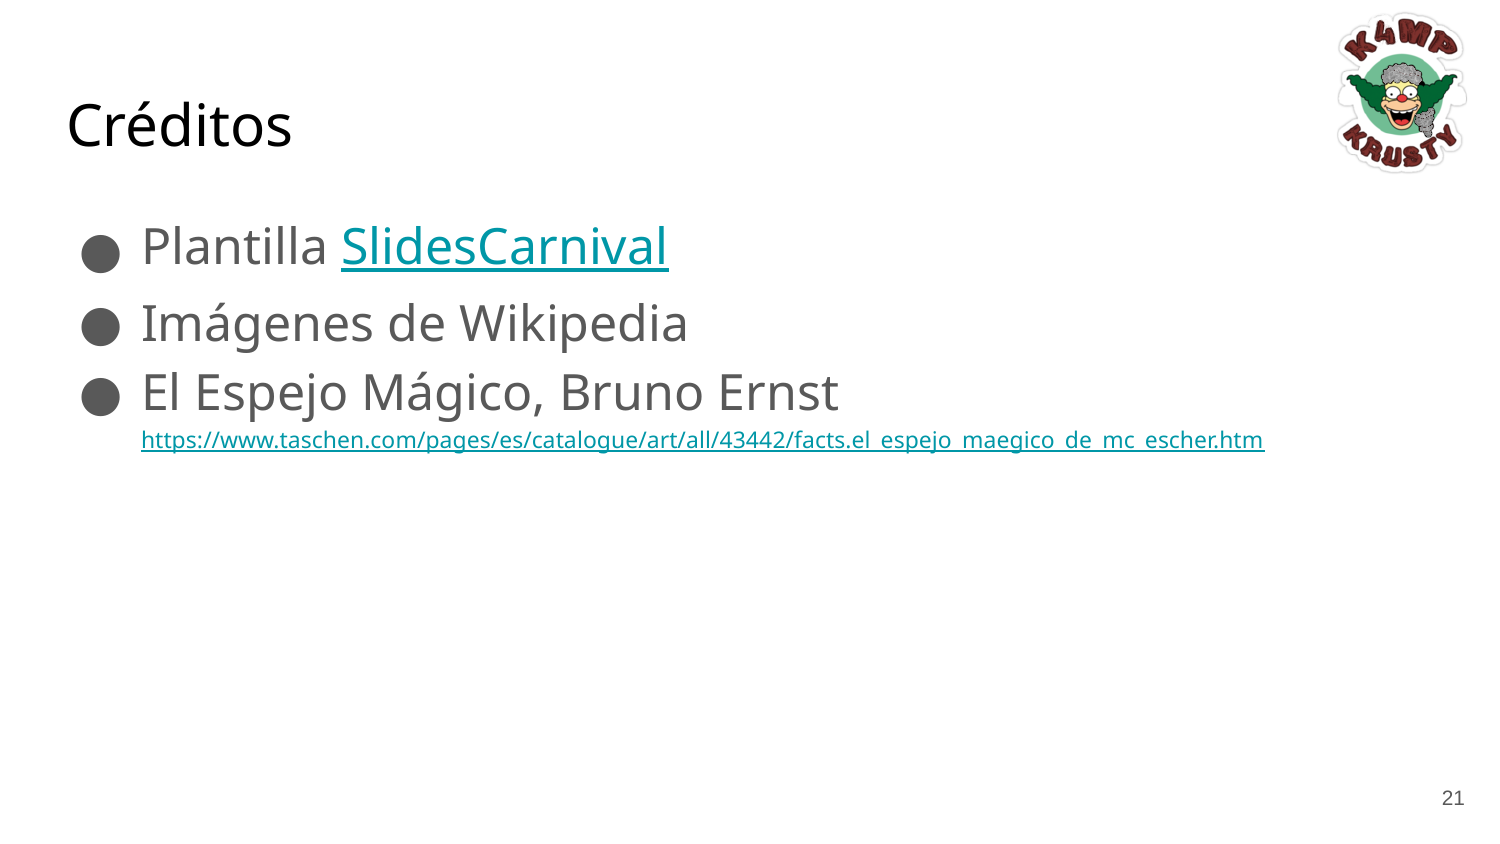

# Créditos
Plantilla SlidesCarnival
Imágenes de Wikipedia
El Espejo Mágico, Bruno Ernst https://www.taschen.com/pages/es/catalogue/art/all/43442/facts.el_espejo_maegico_de_mc_escher.htm